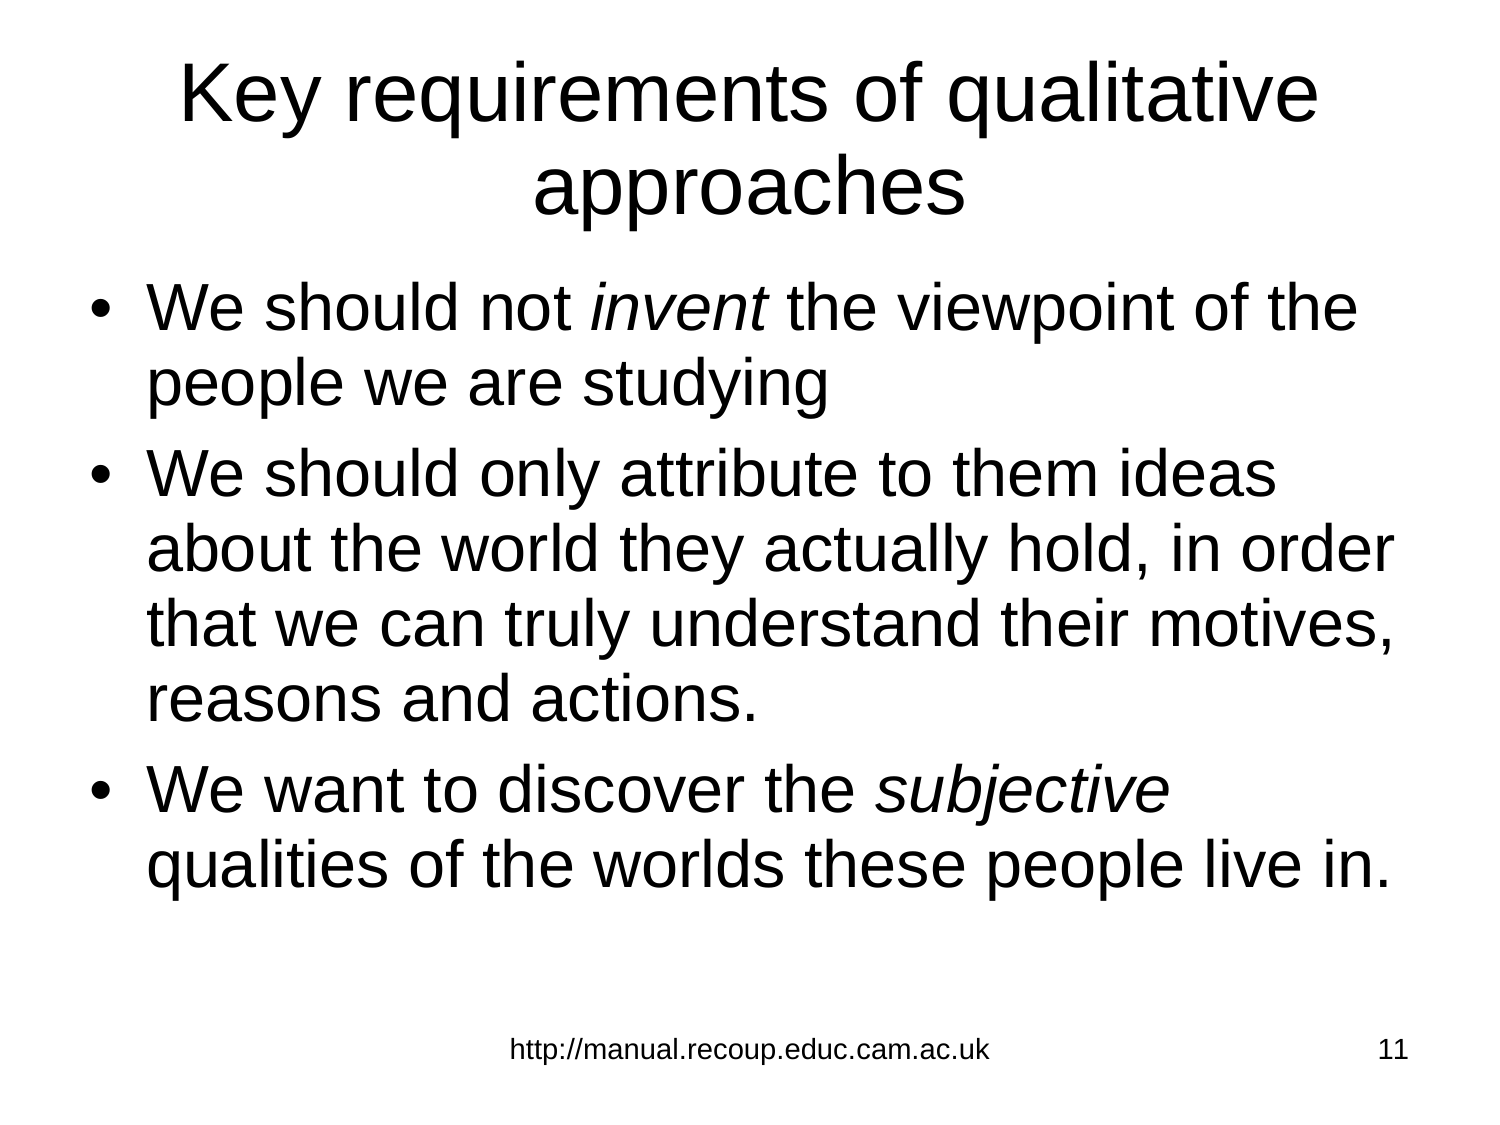

# Key requirements of qualitative approaches
We should not invent the viewpoint of the people we are studying
We should only attribute to them ideas about the world they actually hold, in order that we can truly understand their motives, reasons and actions.
We want to discover the subjective qualities of the worlds these people live in.
http://manual.recoup.educ.cam.ac.uk
11